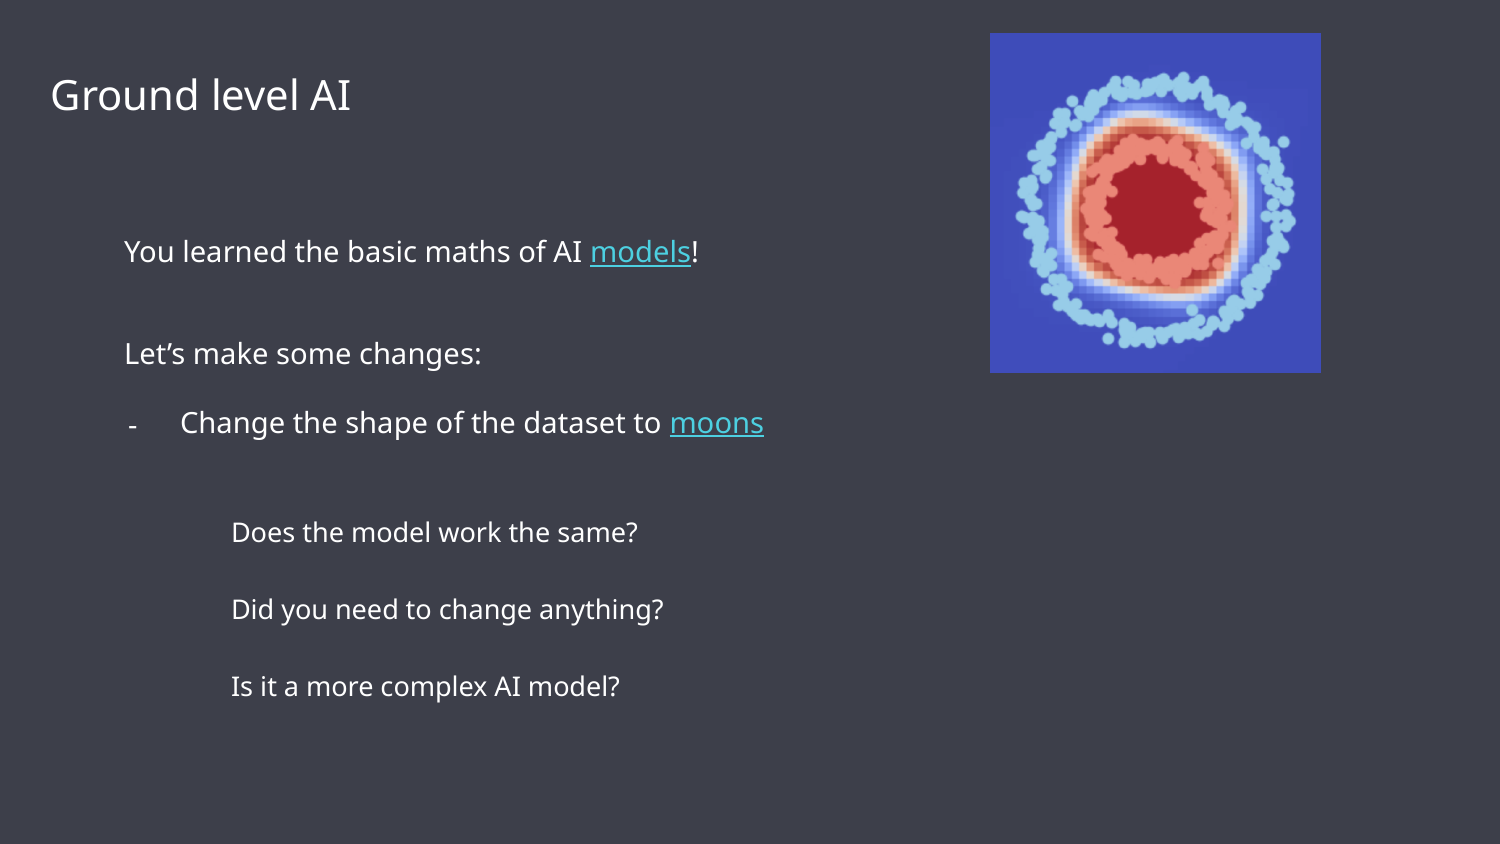

Ground level AI
You learned the basic maths of AI models!
Let’s make some changes:
Change the shape of the dataset to moons
Does the model work the same?
Did you need to change anything?
Is it a more complex AI model?